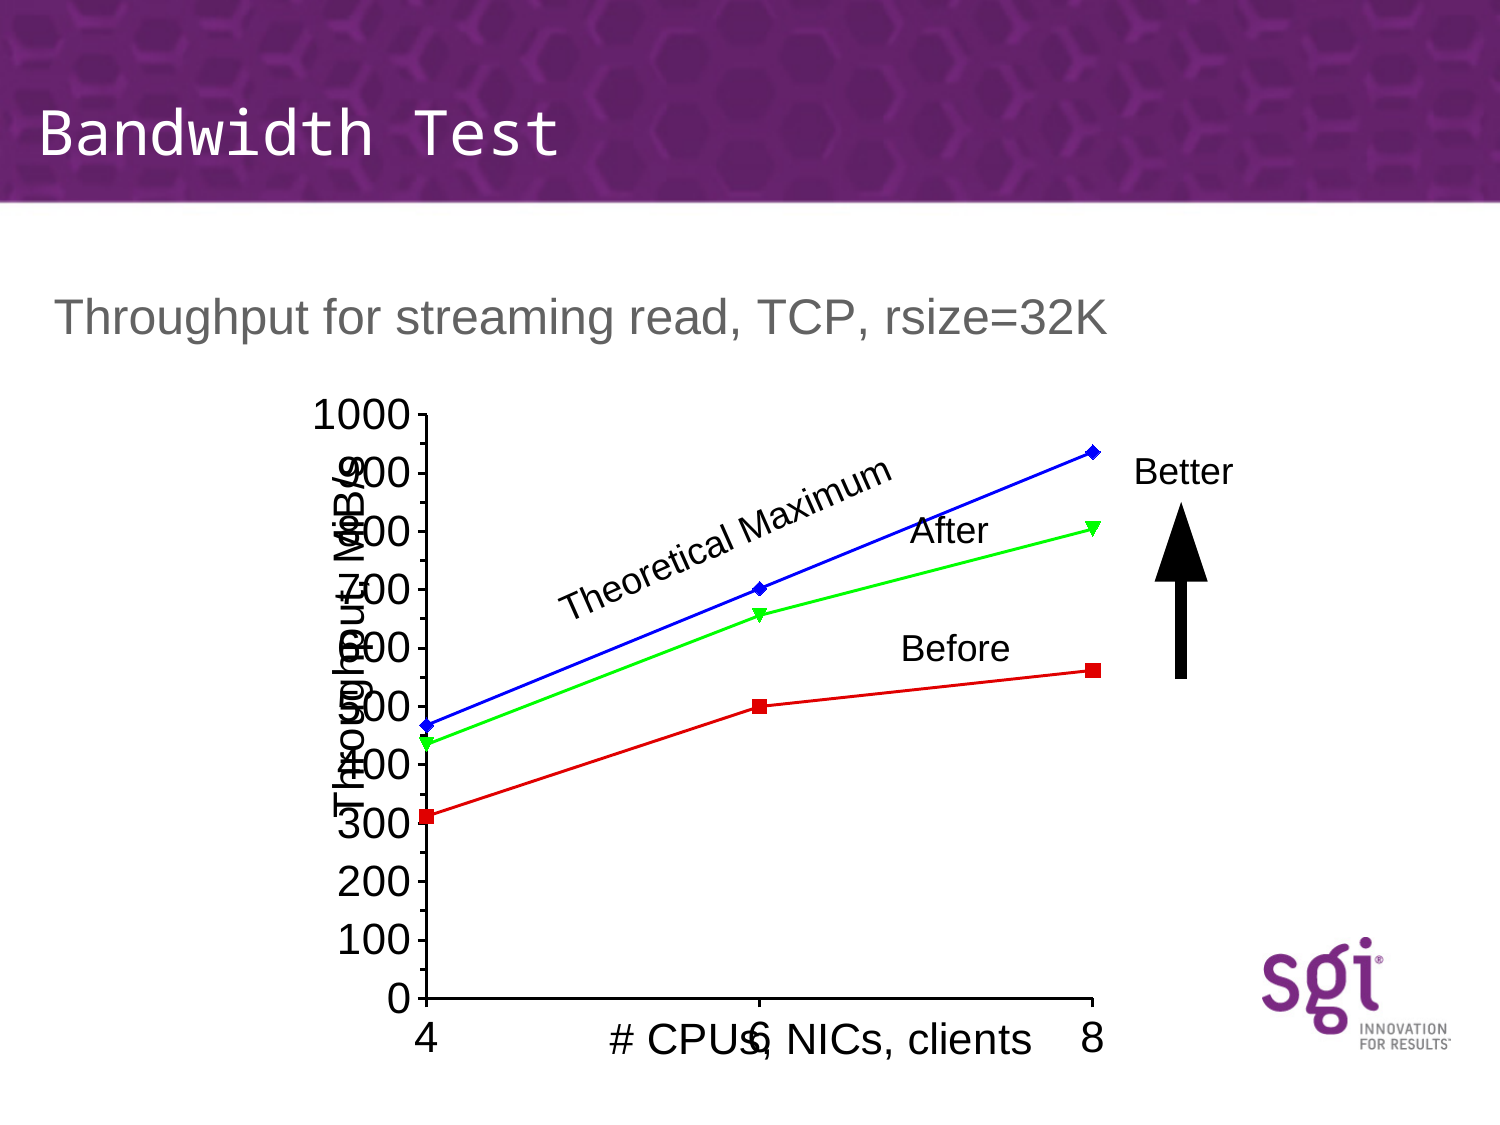

# Bandwidth Test
Throughput for streaming read, TCP, rsize=32K
### Chart
| Category | Column B | Column C | Column D |
|---|---|---|---|
| 4 | 312.0 | 468.0 | 435.0 |
| 6 | 500.0 | 702.0 | 656.0 |
| 8 | 562.0 | 936.0 | 804.0 |Better
After
Theoretical Maximum
Before